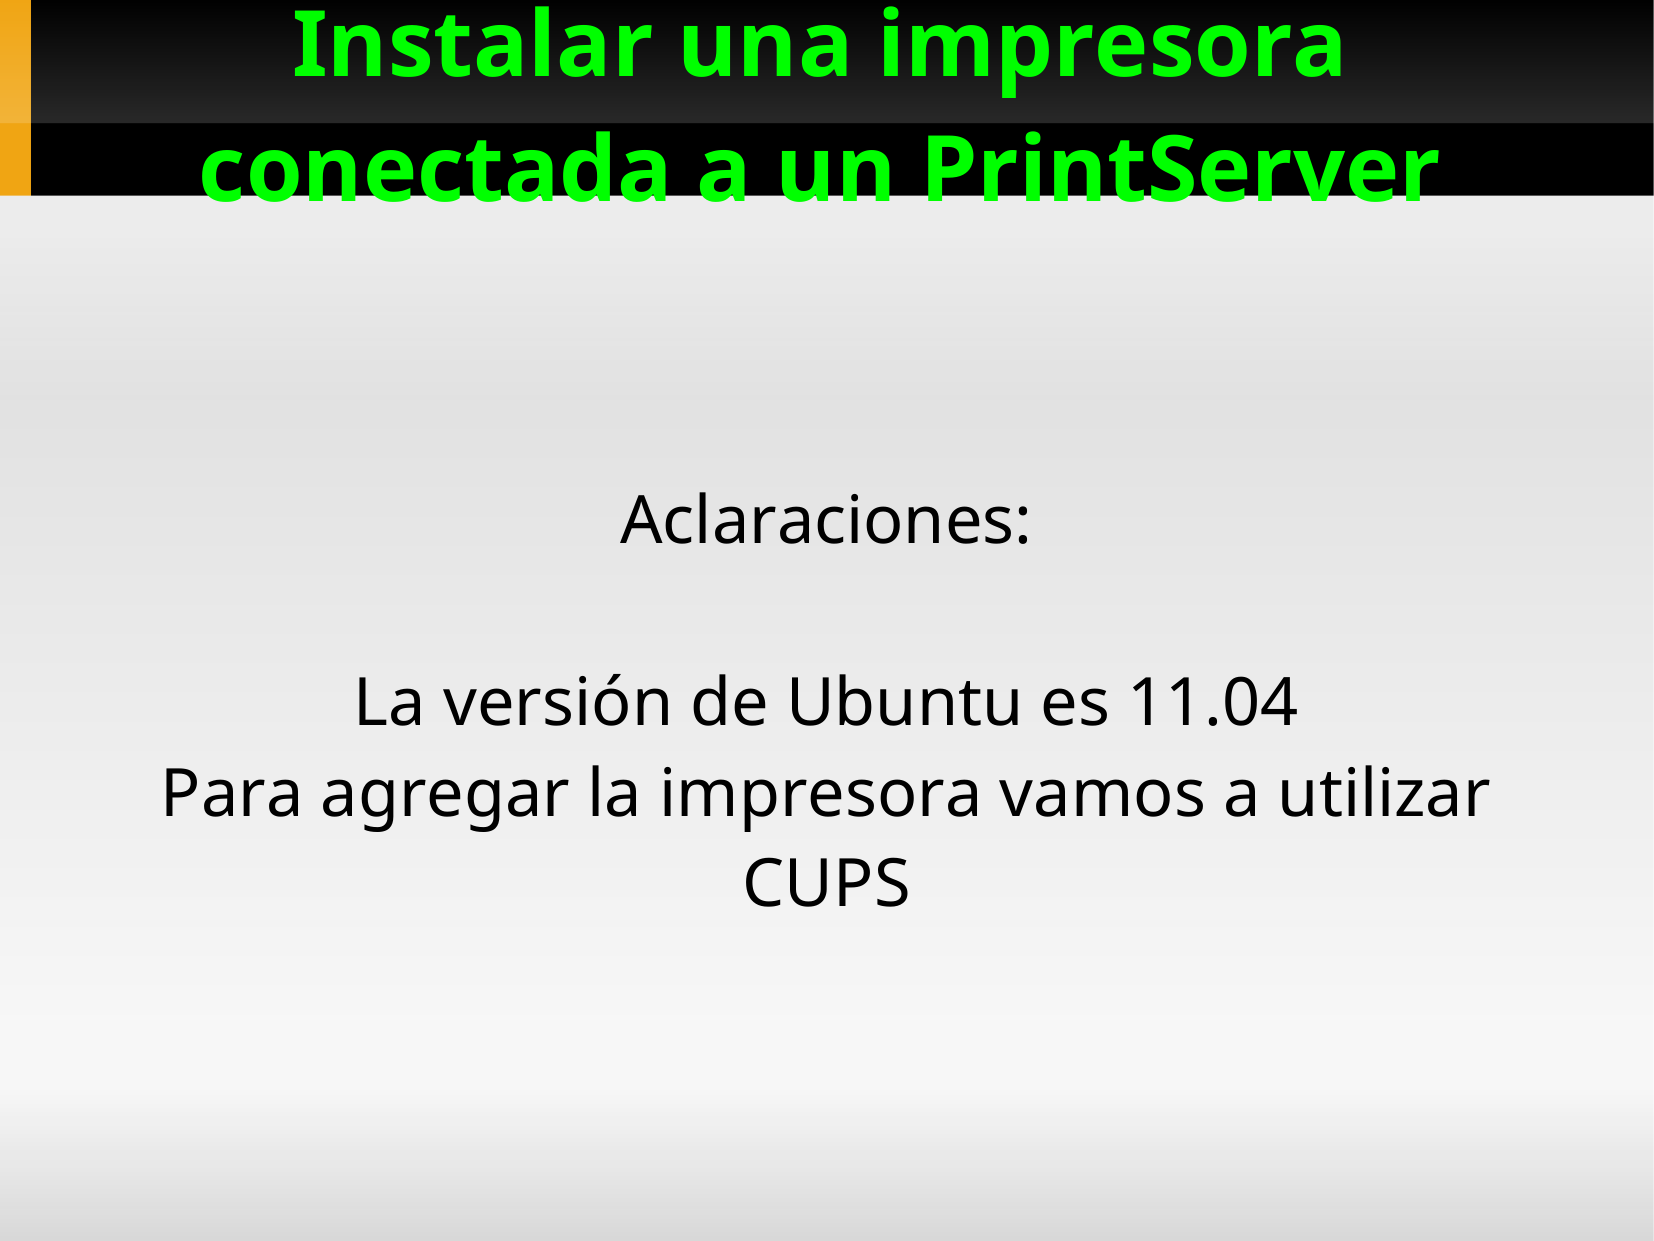

# Instalar una impresora conectada a un PrintServer
Aclaraciones:
La versión de Ubuntu es 11.04
Para agregar la impresora vamos a utilizar CUPS